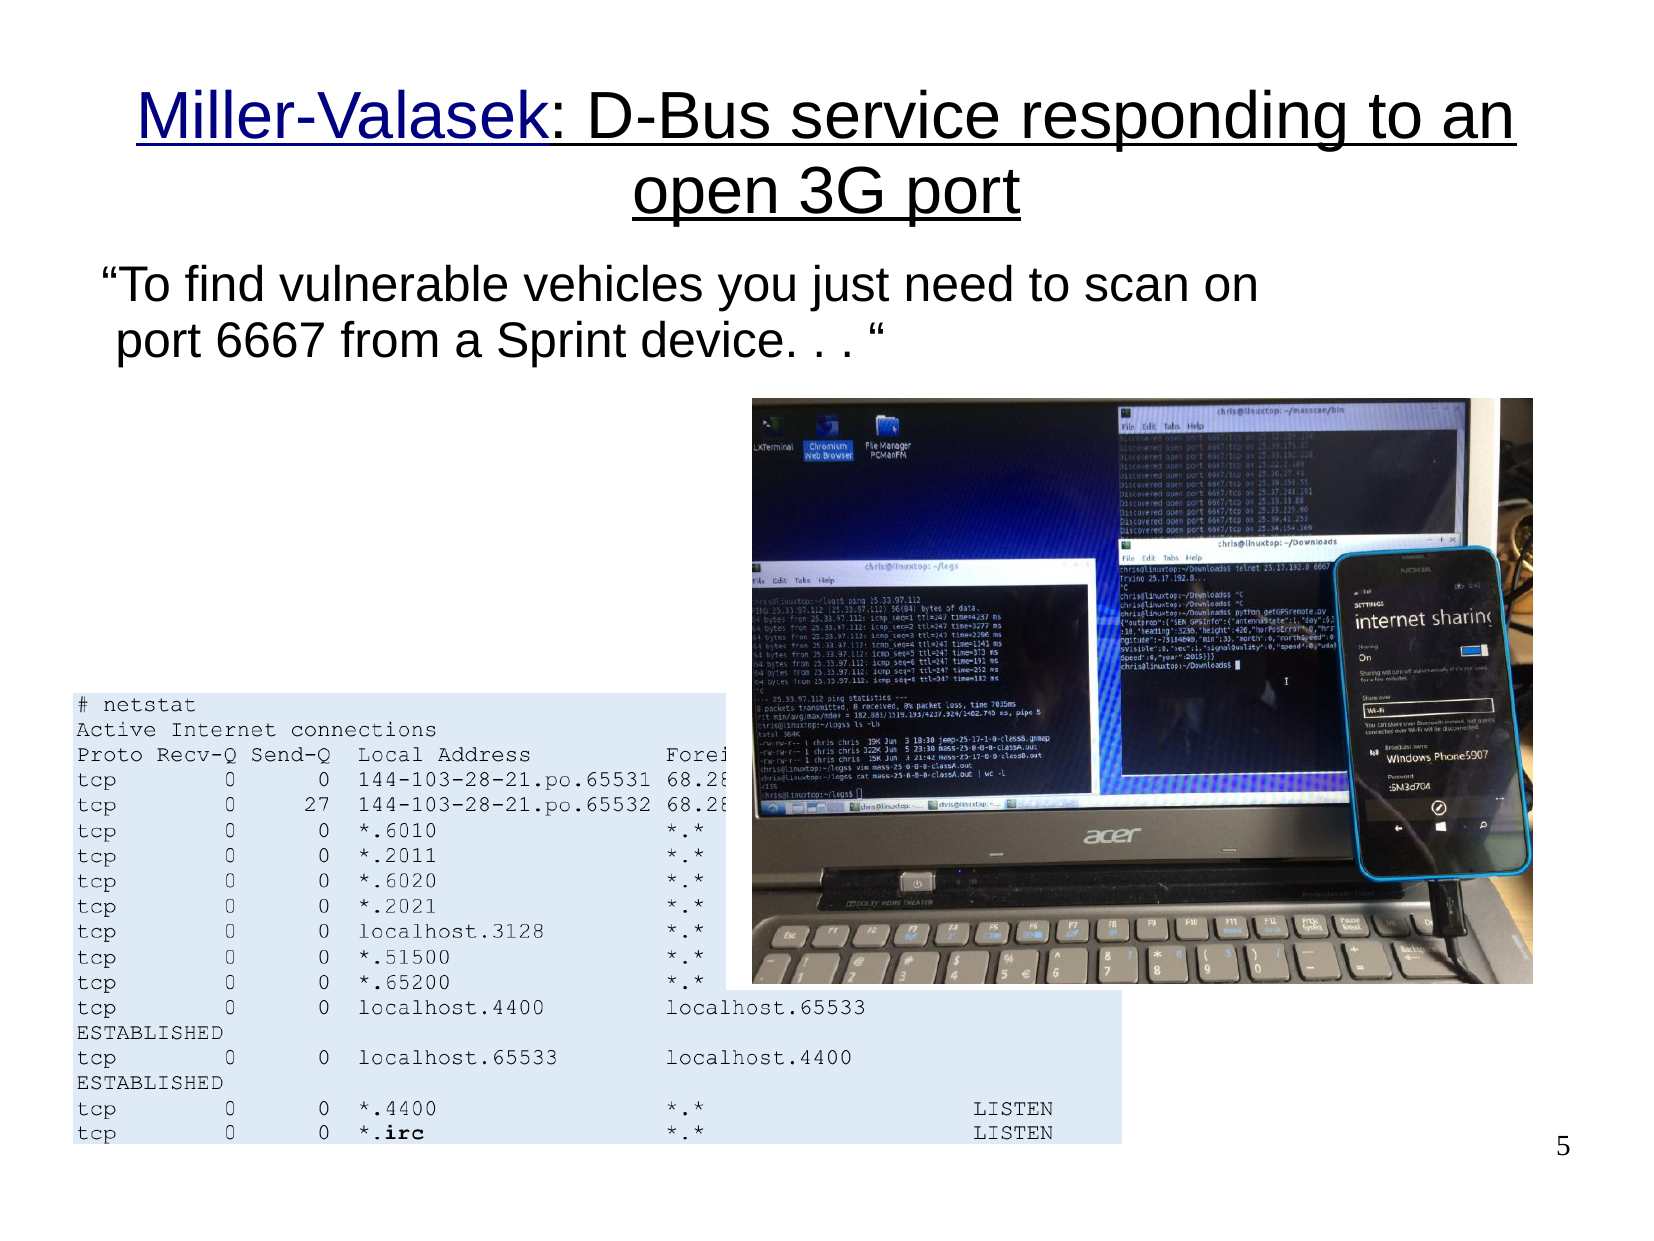

# Miller-Valasek: D-Bus service responding to an open 3G port
“To find vulnerable vehicles you just need to scan on
 port 6667 from a Sprint device. . . “
5